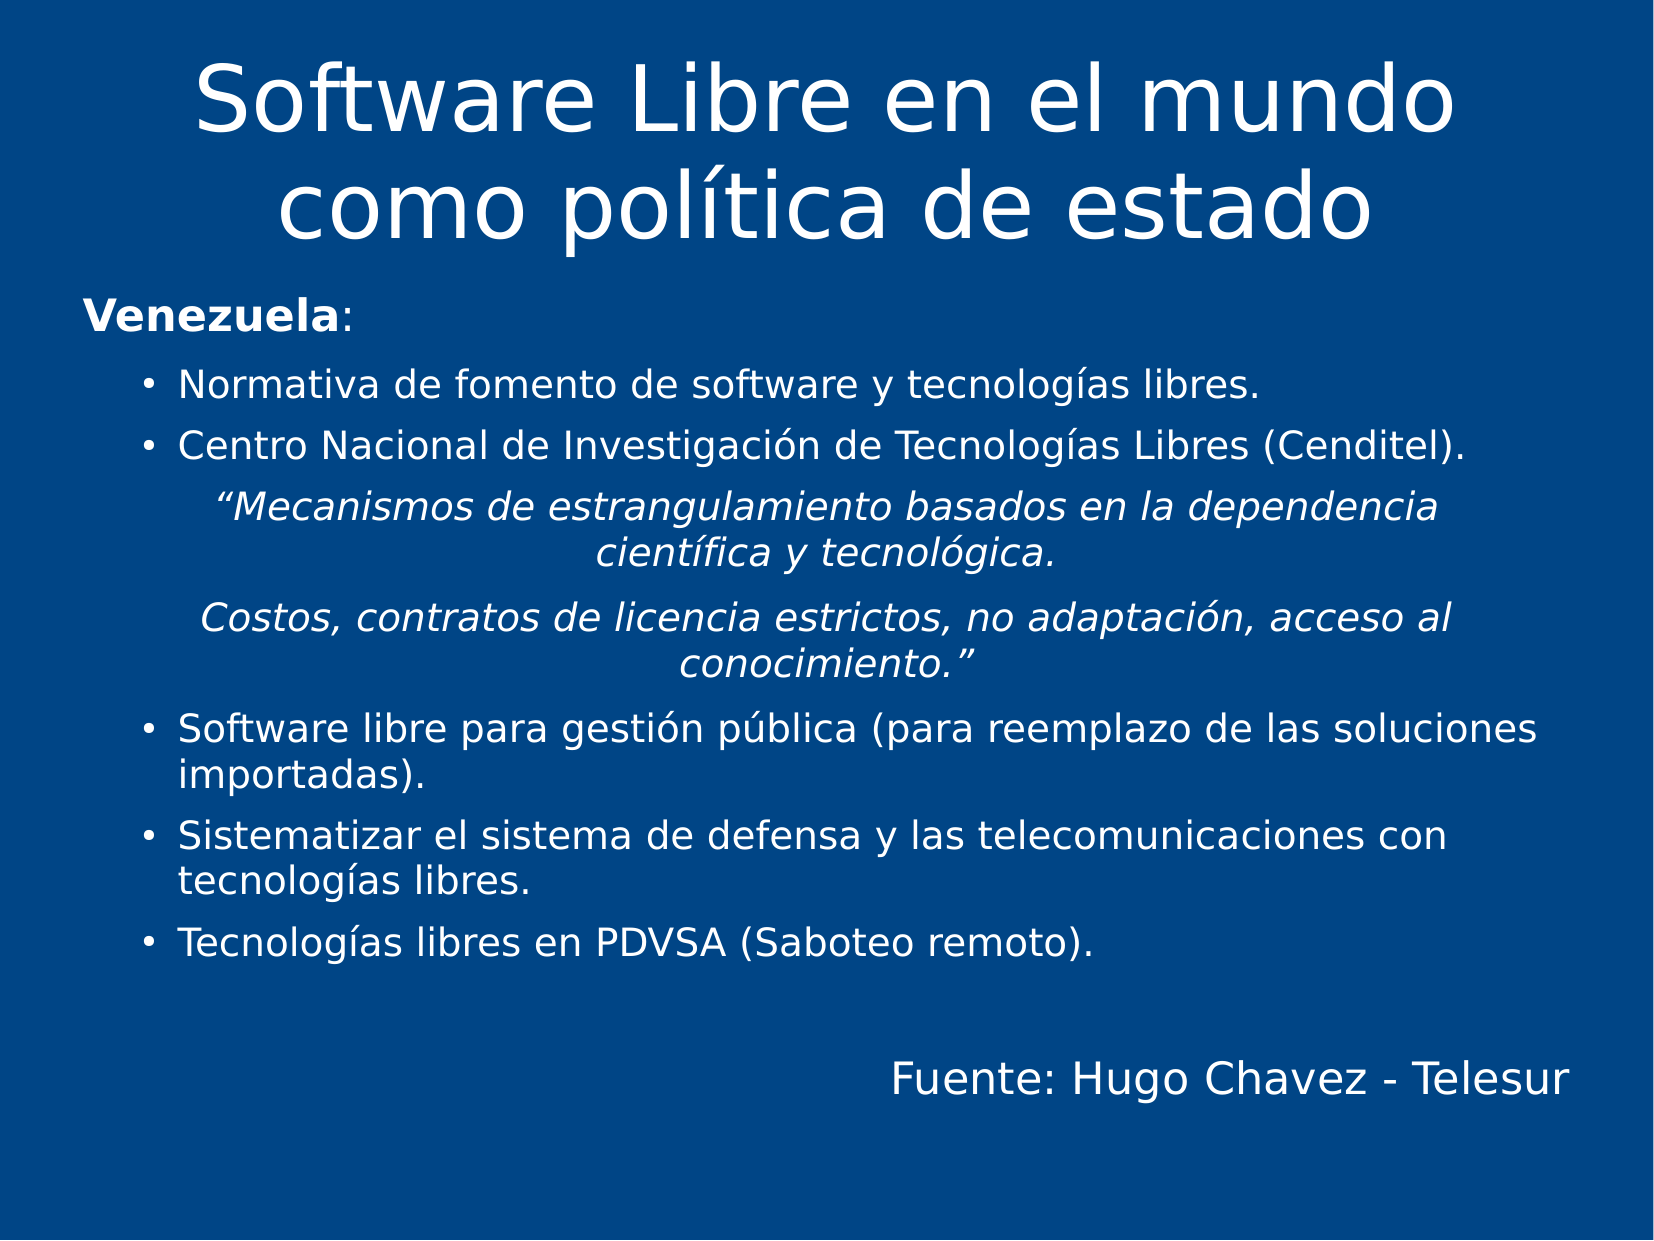

# Software Libre en el mundo como política de estado
Venezuela:
Normativa de fomento de software y tecnologías libres.
Centro Nacional de Investigación de Tecnologías Libres (Cenditel).
“Mecanismos de estrangulamiento basados en la dependencia
científica y tecnológica.
Costos, contratos de licencia estrictos, no adaptación, acceso al conocimiento.”
Software libre para gestión pública (para reemplazo de las soluciones importadas).
Sistematizar el sistema de defensa y las telecomunicaciones con tecnologías libres.
Tecnologías libres en PDVSA (Saboteo remoto).
Fuente: Hugo Chavez - Telesur